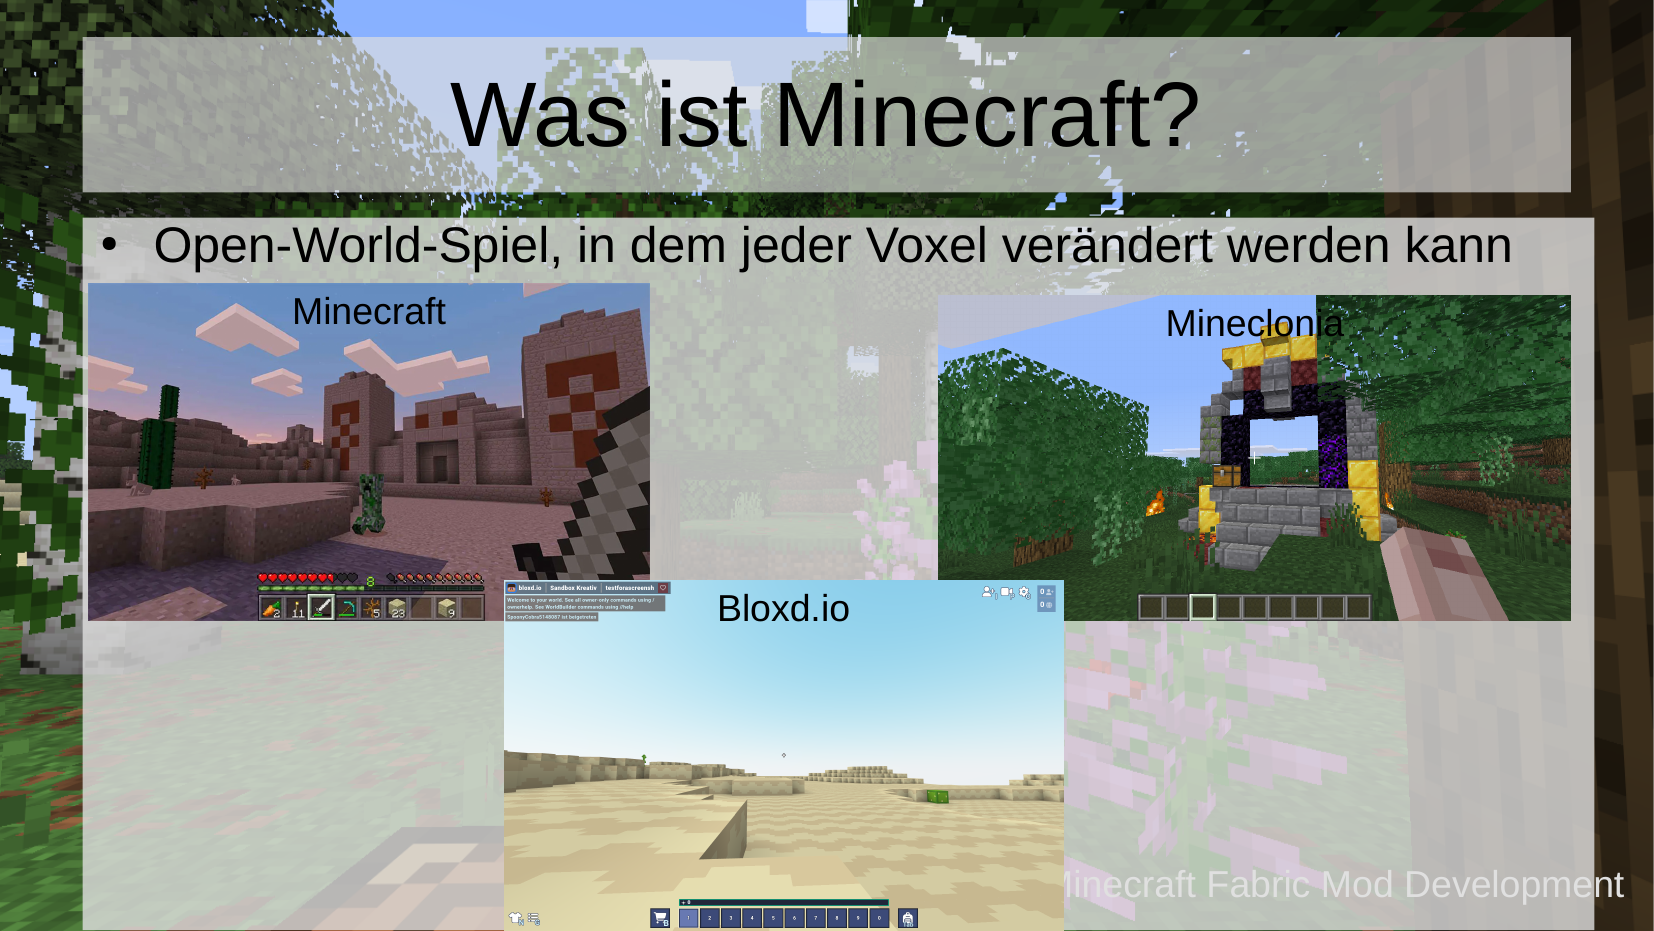

# Was ist Minecraft?
Open-World-Spiel, in dem jeder Voxel verändert werden kann
Minecraft
Mineclonia
Bloxd.io